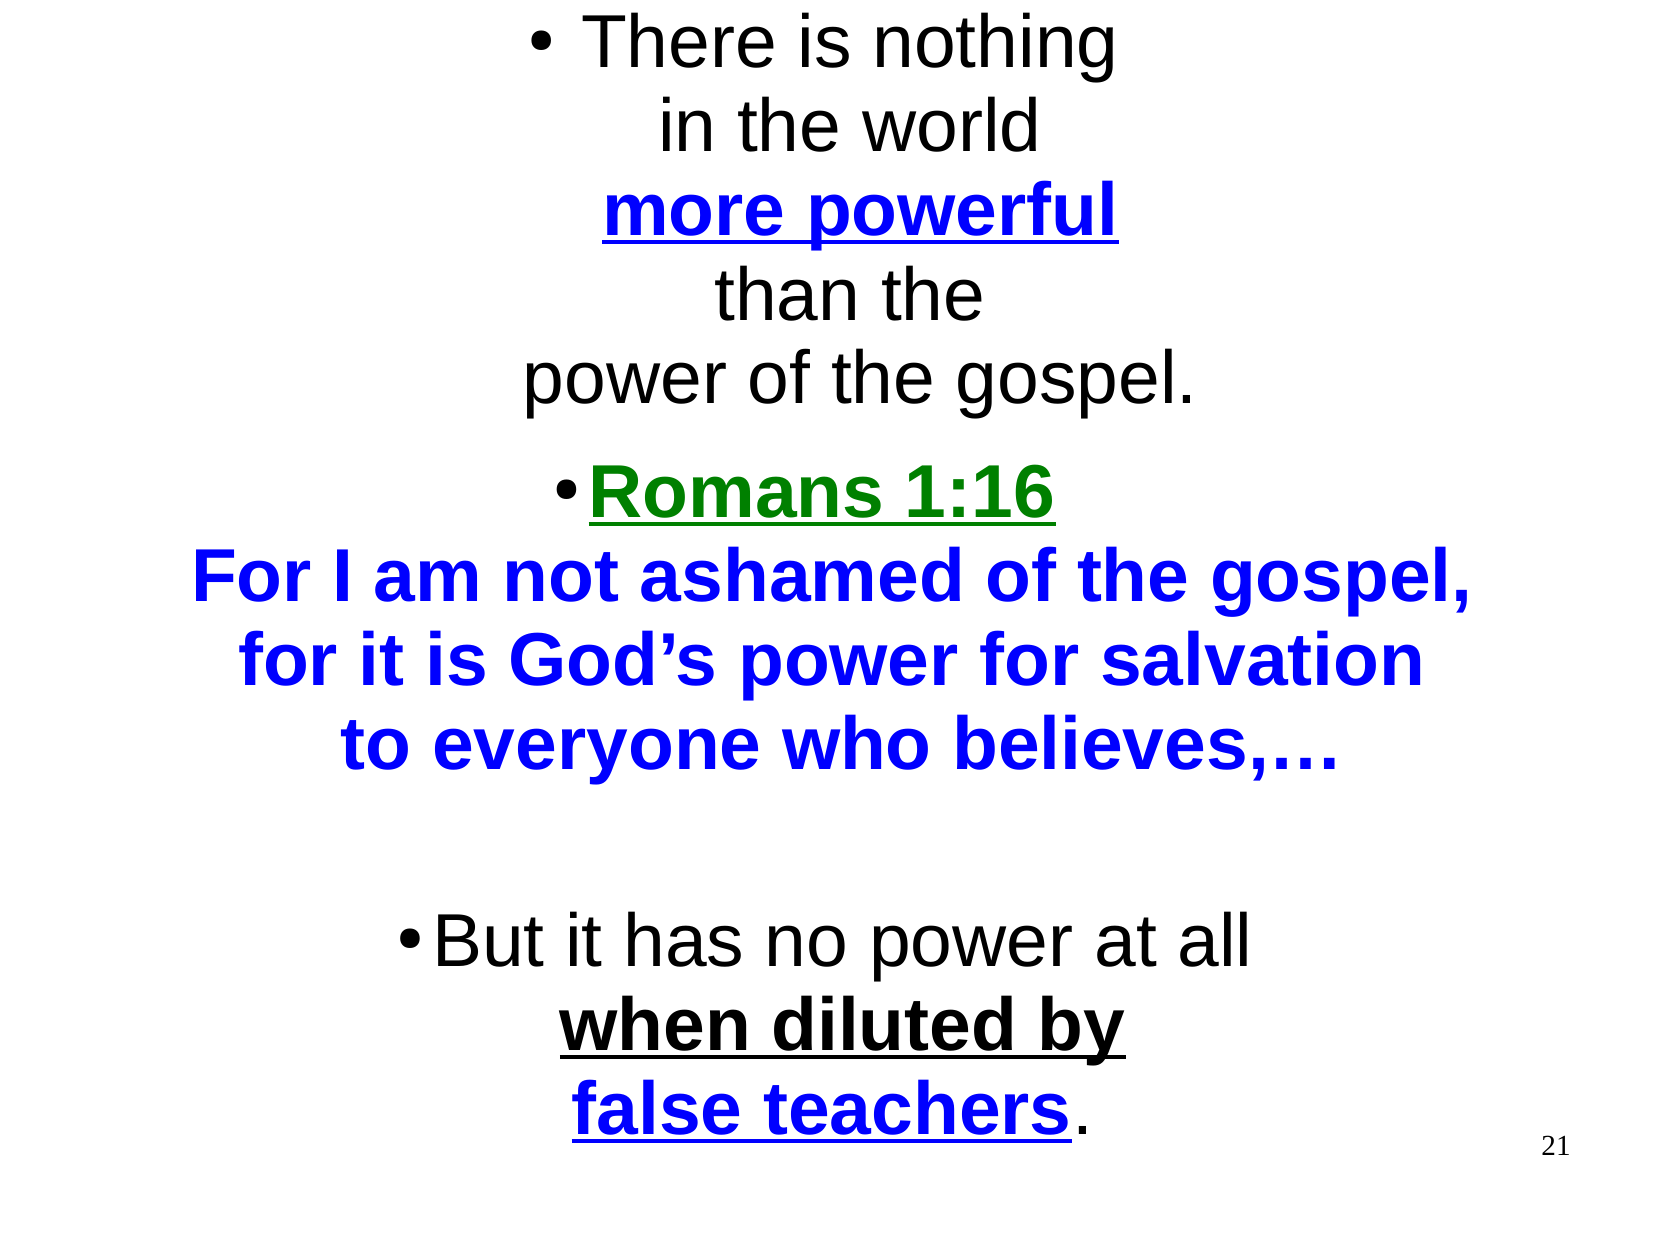

# There is nothing in the world more powerful than the power of the gospel.
Romans 1:16 
For I am not ashamed of the gospel,
for it is God’s power for salvation
to everyone who believes,…
But it has no power at all
when diluted by
false teachers.
21